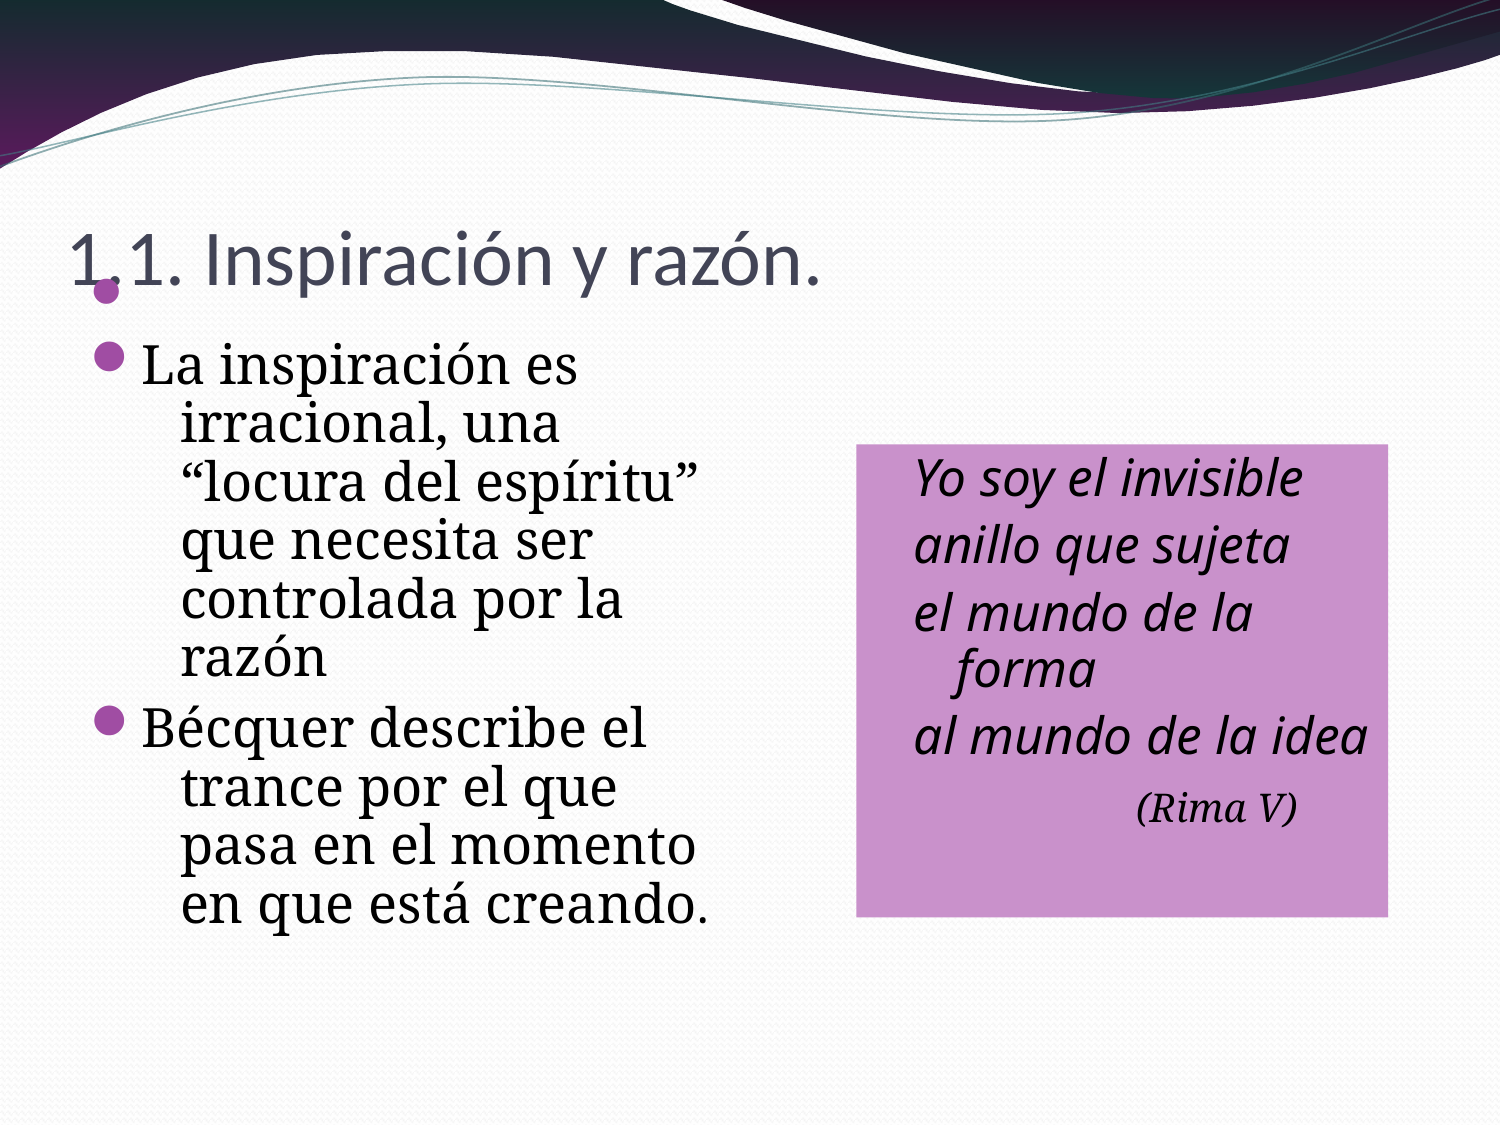

# 1.1. Inspiración y razón.
La inspiración es irracional, una “locura del espíritu” que necesita ser controlada por la razón
Bécquer describe el trance por el que pasa en el momento en que está creando.
Yo soy el invisible
anillo que sujeta
el mundo de la forma
al mundo de la idea
		 (Rima V)